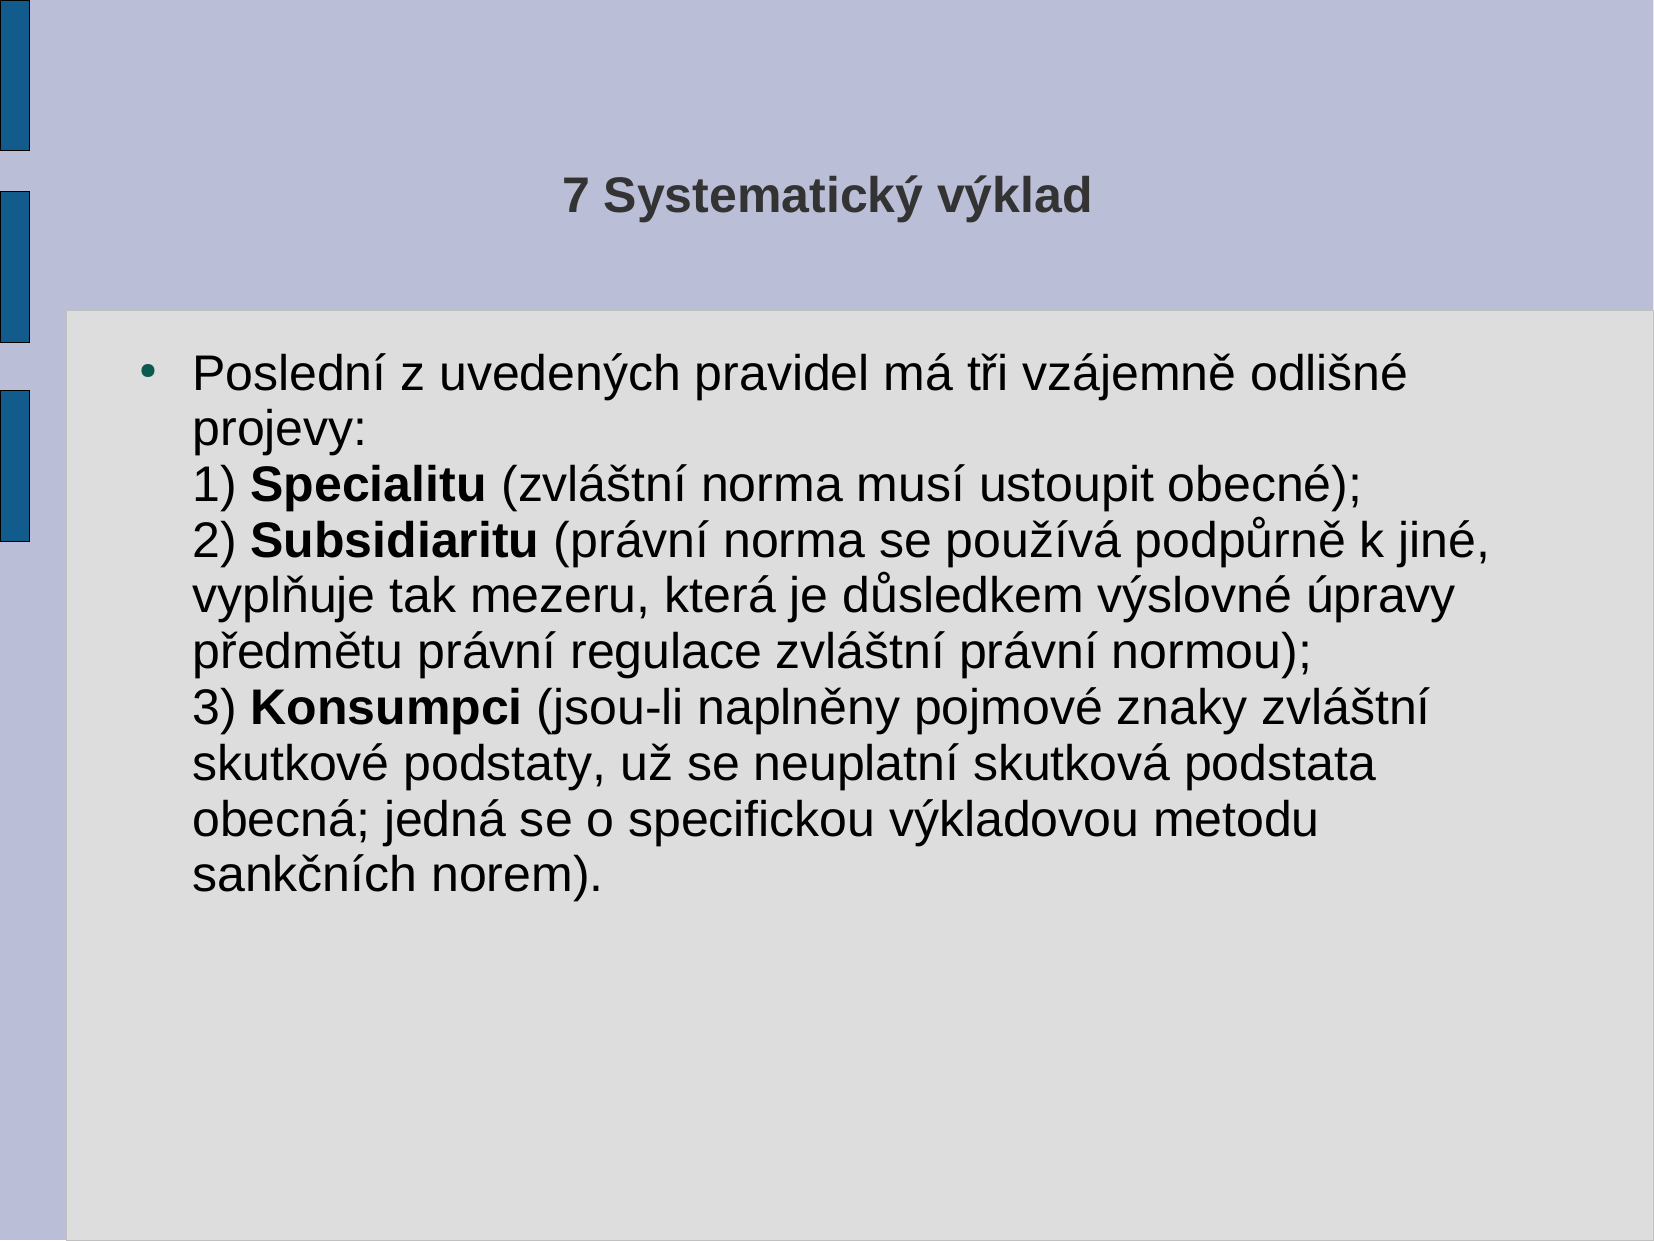

# 7 Systematický výklad
Poslední z uvedených pravidel má tři vzájemně odlišné projevy:
1) Specialitu (zvláštní norma musí ustoupit obecné);
2) Subsidiaritu (právní norma se používá podpůrně k jiné, vyplňuje tak mezeru, která je důsledkem výslovné úpravy předmětu právní regulace zvláštní právní normou);
3) Konsumpci (jsou-li naplněny pojmové znaky zvláštní skutkové podstaty, už se neuplatní skutková podstata obecná; jedná se o specifickou výkladovou metodu sankčních norem).